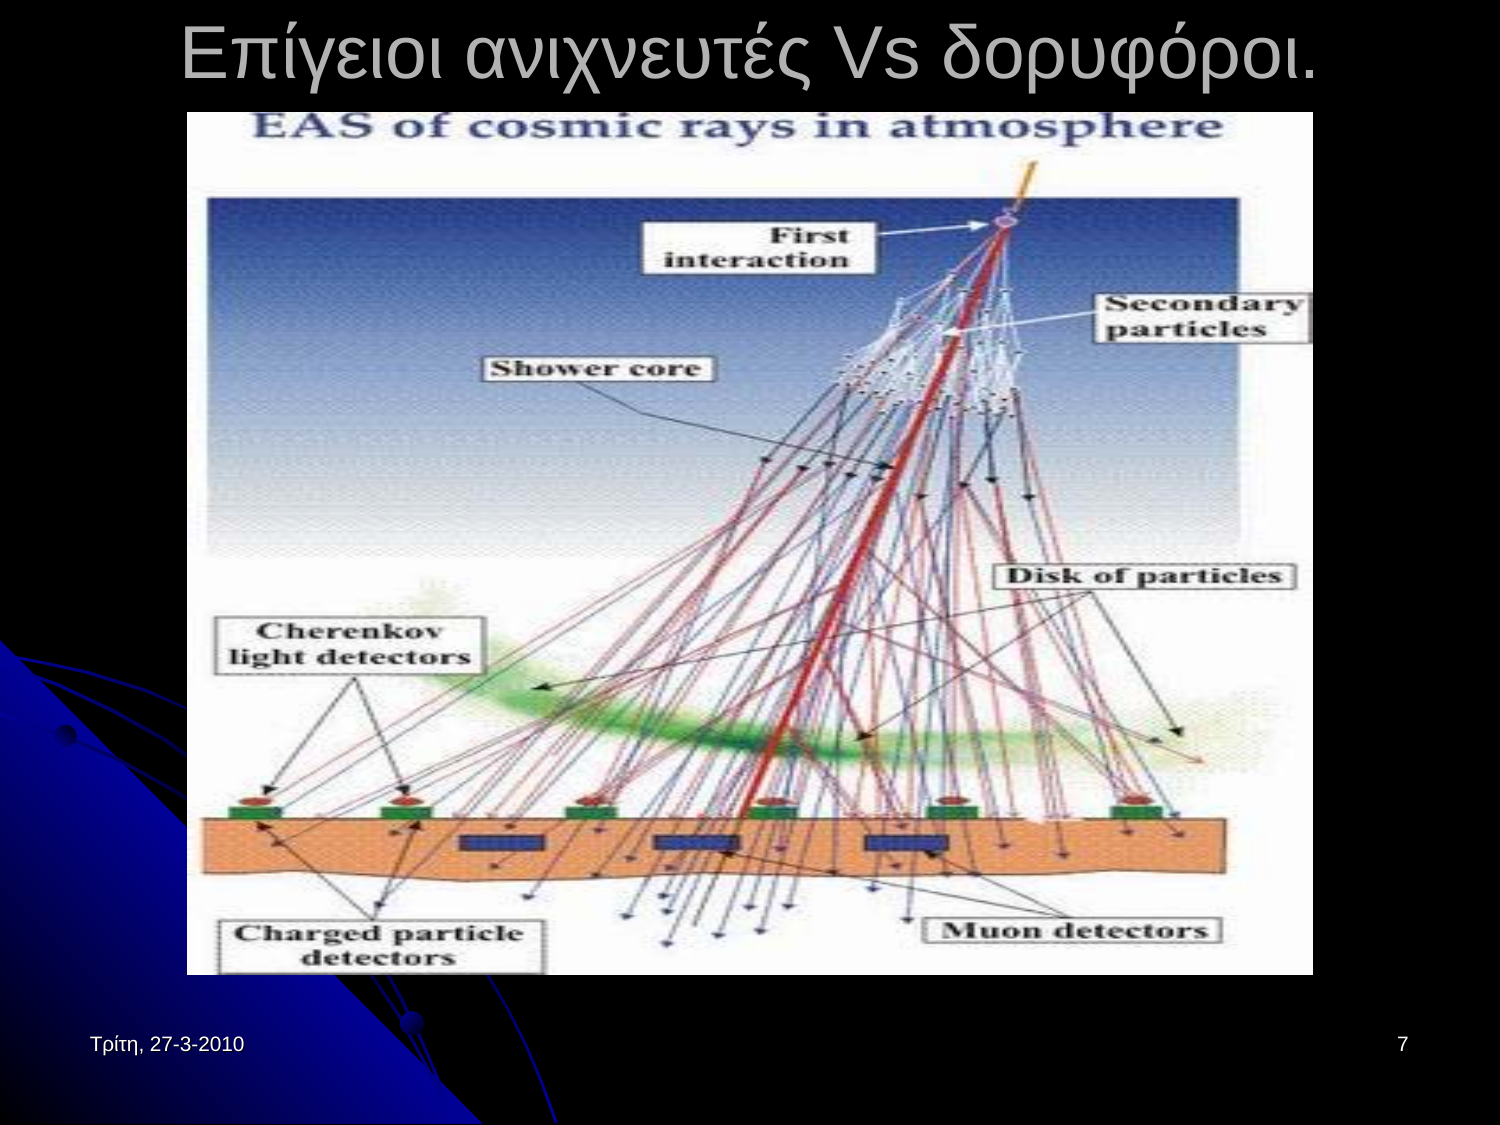

# Επίγειοι ανιχνευτές Vs δορυφόροι.
Τρίτη, 27-3-2010
7